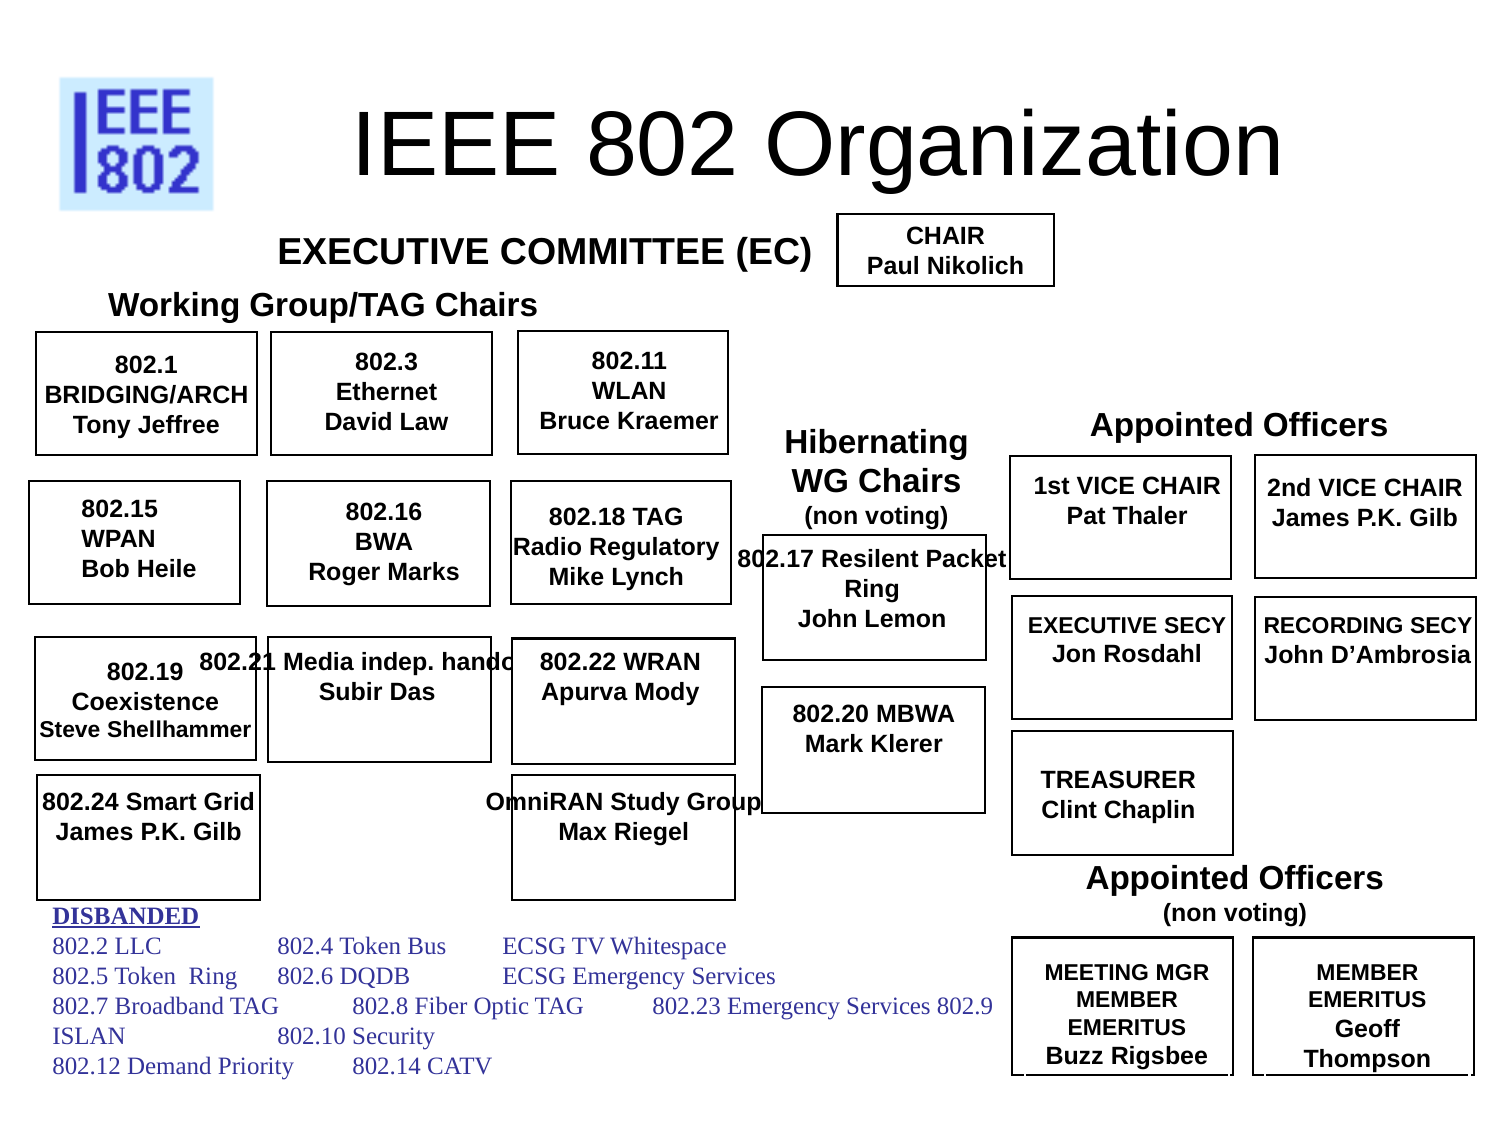

IEEE 802 Organization
CHAIR
Paul Nikolich
EXECUTIVE COMMITTEE (EC)
Working Group/TAG Chairs
802.1
BRIDGING/ARCH
Tony Jeffree
802.11
WLAN
Bruce Kraemer
802.3
Ethernet
David Law
Appointed Officers
Hibernating
WG Chairs
(non voting)
1st VICE CHAIR
Pat Thaler
2nd VICE CHAIR
James P.K. Gilb
802.15
WPAN
Bob Heile
802.16
BWA
Roger Marks
802.18 TAG
Radio Regulatory
Mike Lynch
802.17 Resilent Packet
Ring
John Lemon
EXECUTIVE SECY
Jon Rosdahl
RECORDING SECY
John D’Ambrosia
802.19
Coexistence
Steve Shellhammer
802.21 Media indep. handover
Subir Das
802.22 WRAN
Apurva Mody
802.20 MBWA
Mark Klerer
TREASURER
Clint Chaplin
OmniRAN Study Group
Max Riegel
802.24 Smart Grid
James P.K. Gilb
Appointed Officers
(non voting)
DISBANDED
802.2 LLC		802.4 Token Bus 	ECSG TV Whitespace
802.5 Token Ring	802.6 DQDB 		ECSG Emergency Services
802.7 Broadband TAG 	802.8 Fiber Optic TAG	802.23 Emergency Services 802.9 ISLAN 		802.10 Security
802.12 Demand Priority	802.14 CATV
MEETING MGR
MEMBER EMERITUS
Buzz Rigsbee
MEMBER EMERITUS
Geoff Thompson